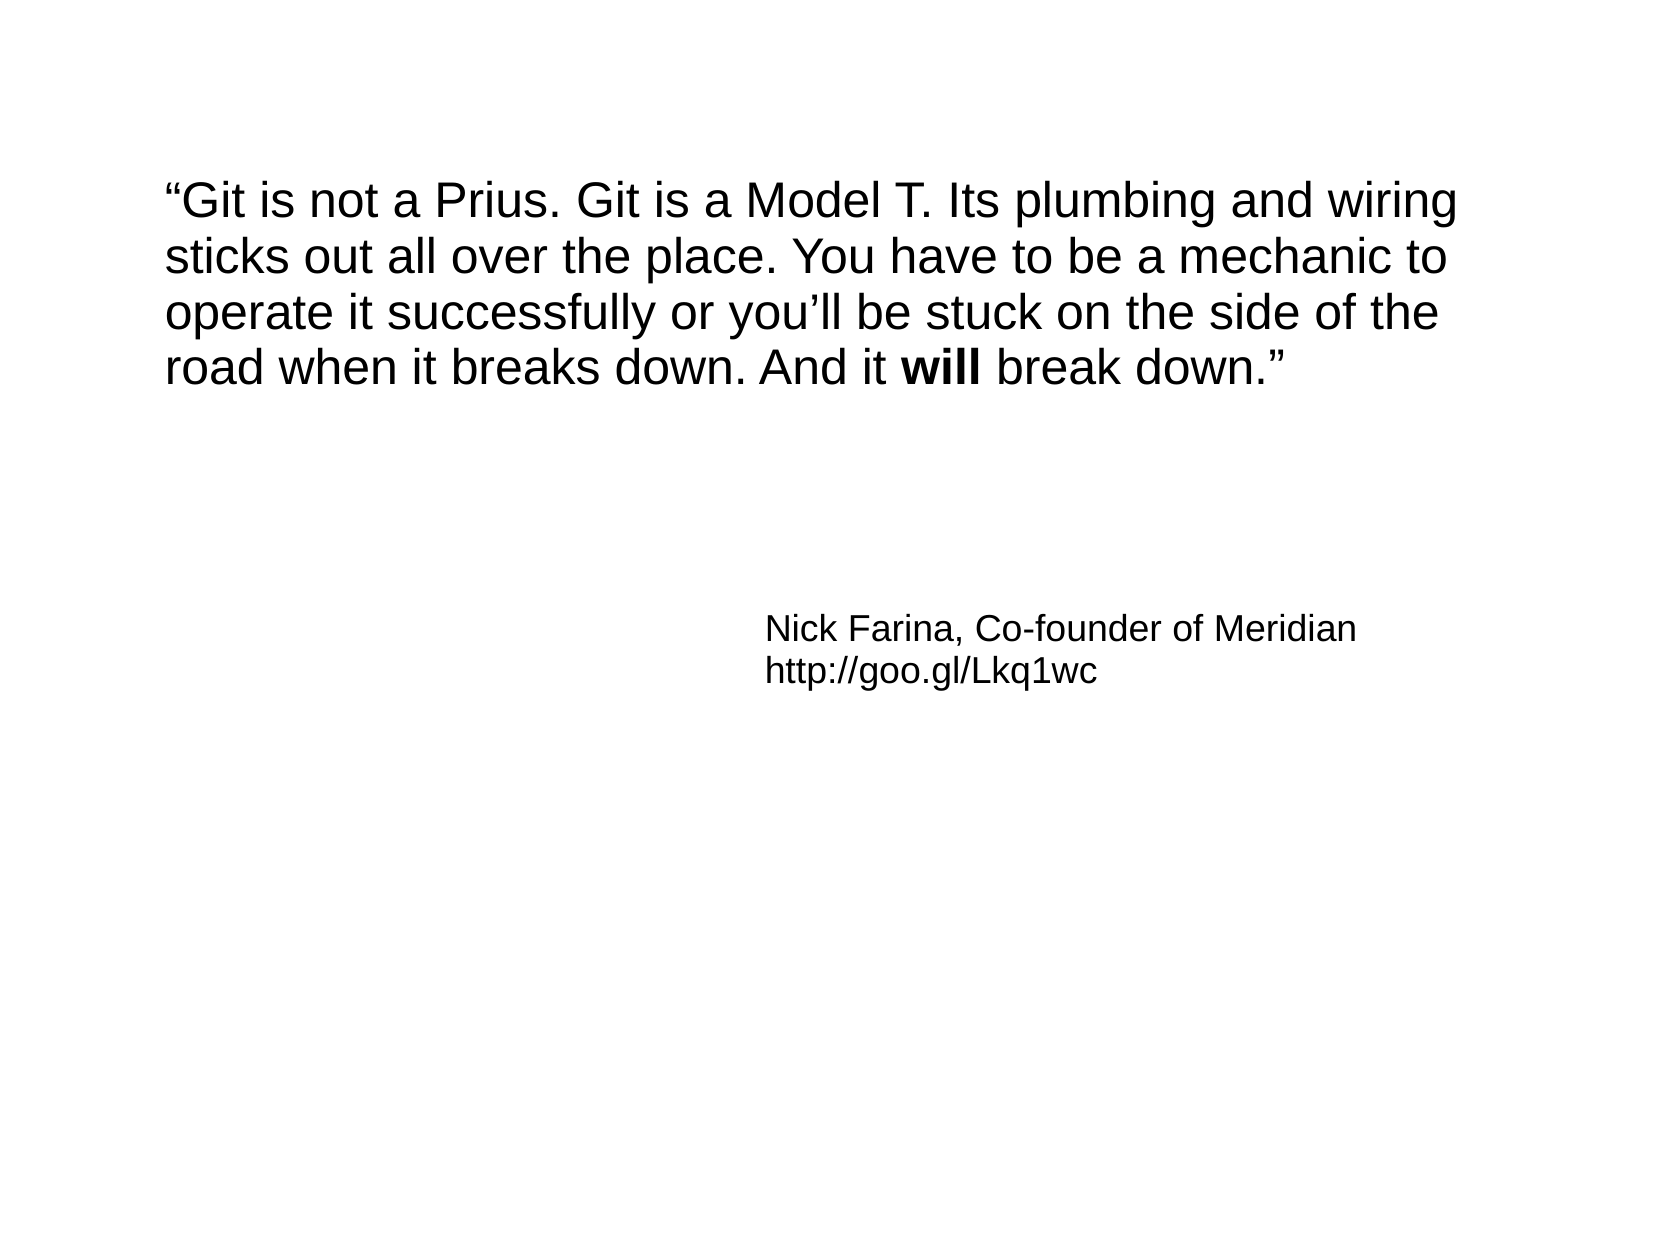

“Git is not a Prius. Git is a Model T. Its plumbing and wiring
sticks out all over the place. You have to be a mechanic to
operate it successfully or you’ll be stuck on the side of the
road when it breaks down. And it will break down.”
Nick Farina, Co-founder of Meridian
http://goo.gl/Lkq1wc